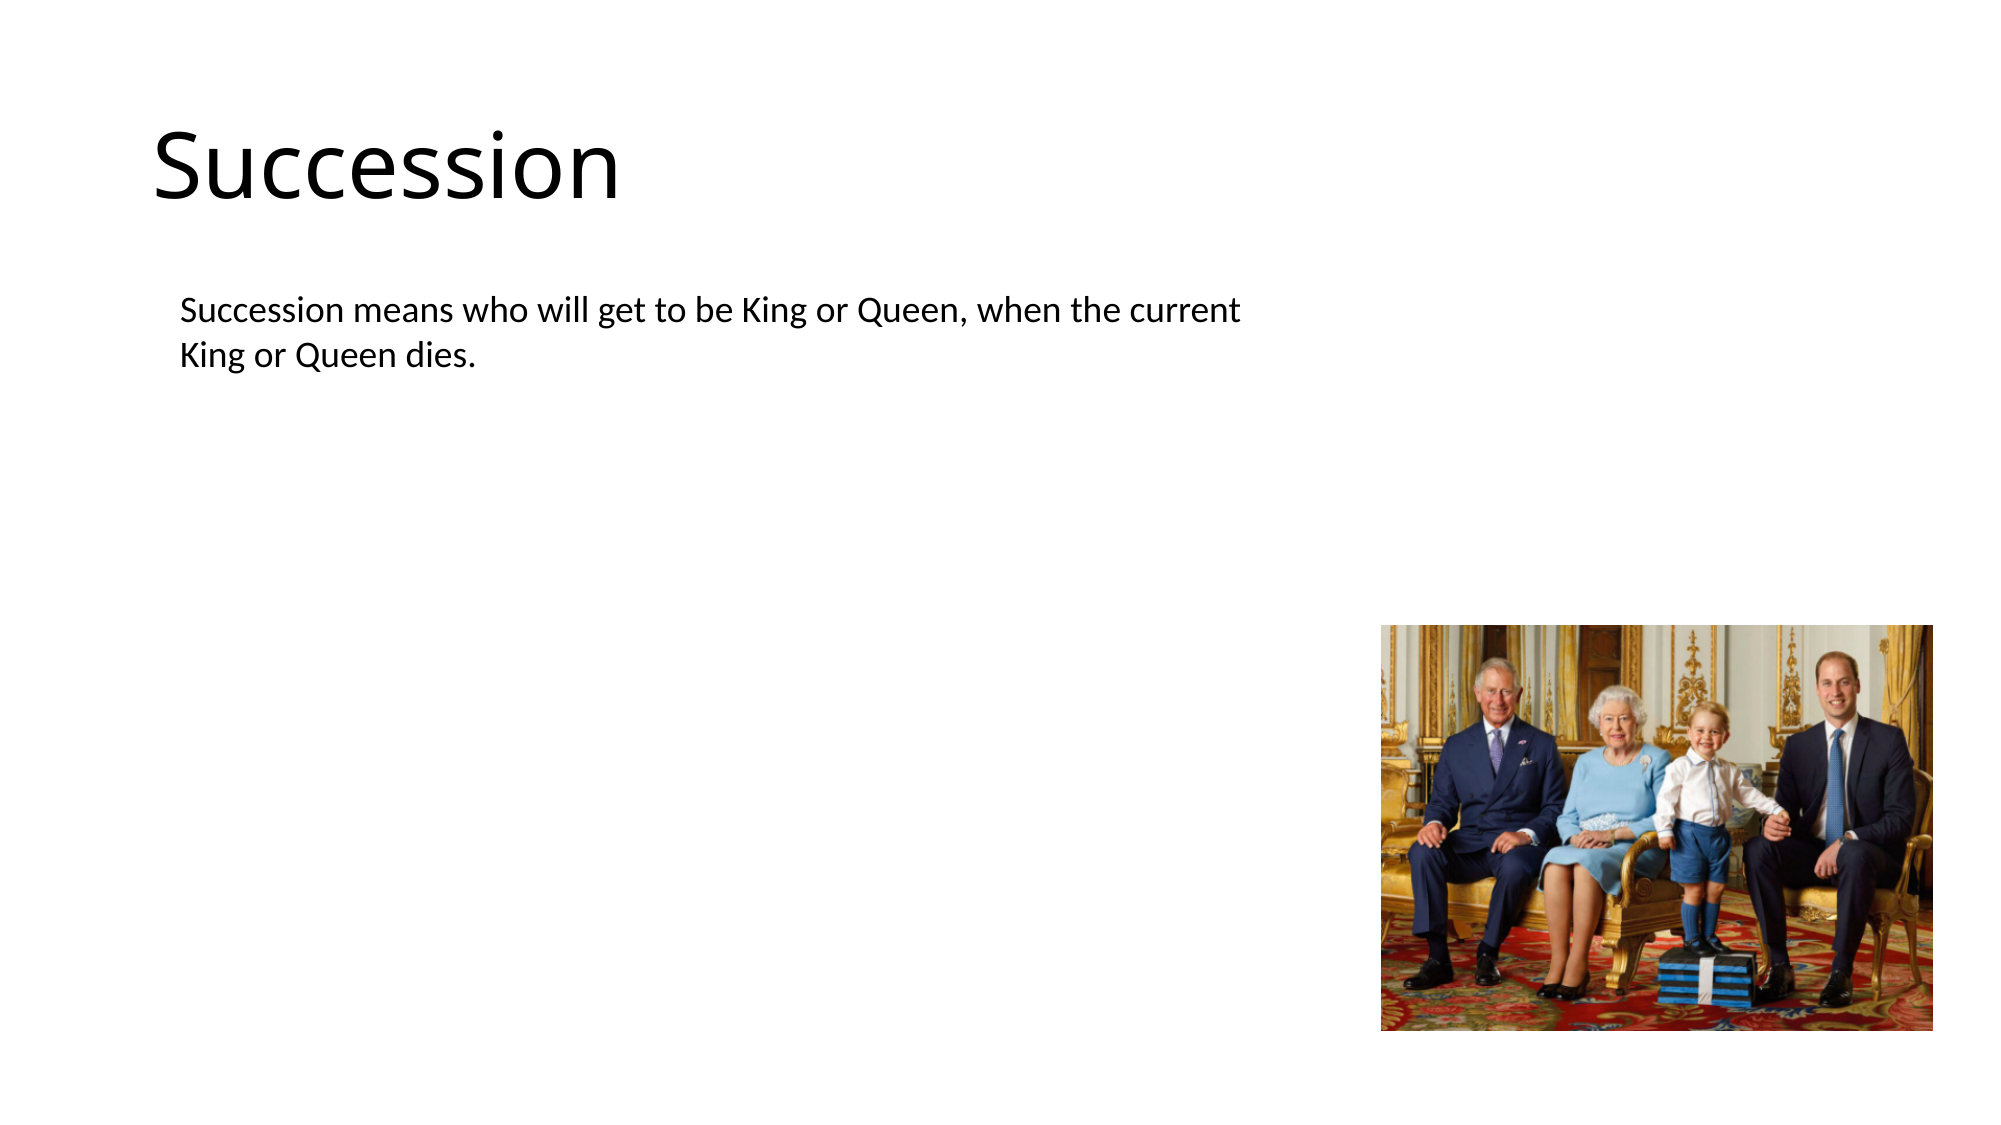

# Succession
Succession means who will get to be King or Queen, when the current King or Queen dies.